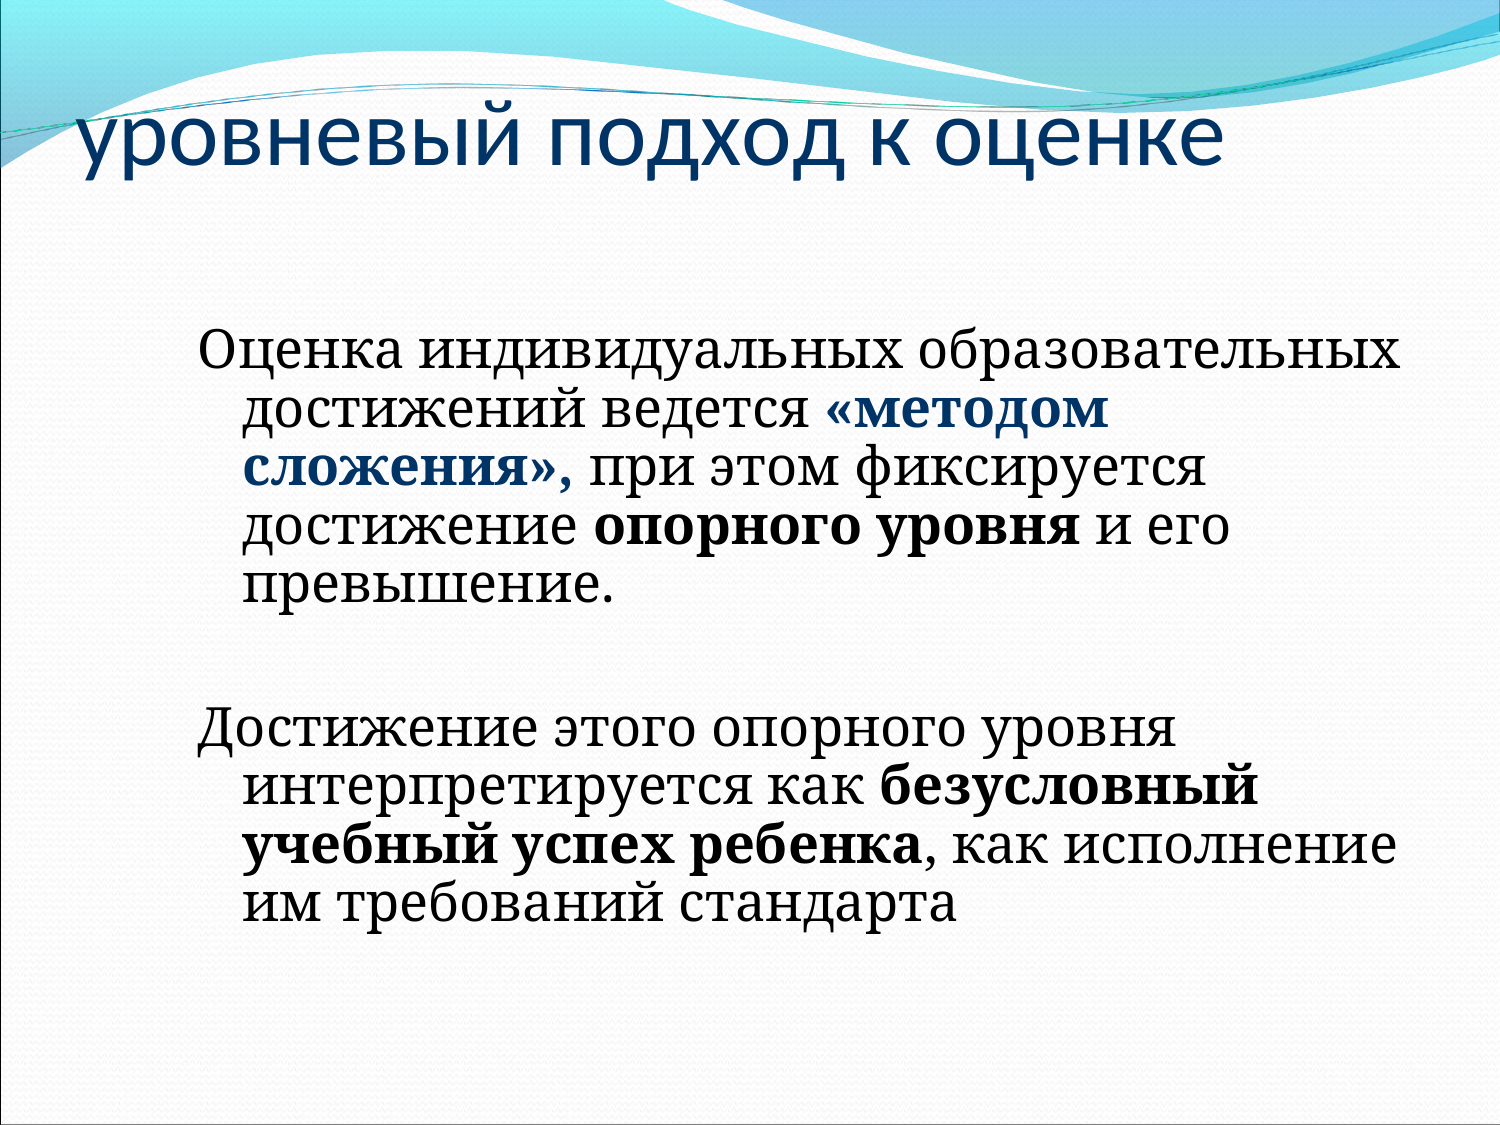

# уровневый подход к оценке
Оценка индивидуальных образовательных достижений ведется «методом сложения», при этом фиксируется достижение опорного уровня и его превышение.
Достижение этого опорного уровня интерпретируется как безусловный учебный успех ребенка, как исполнение им требований стандарта